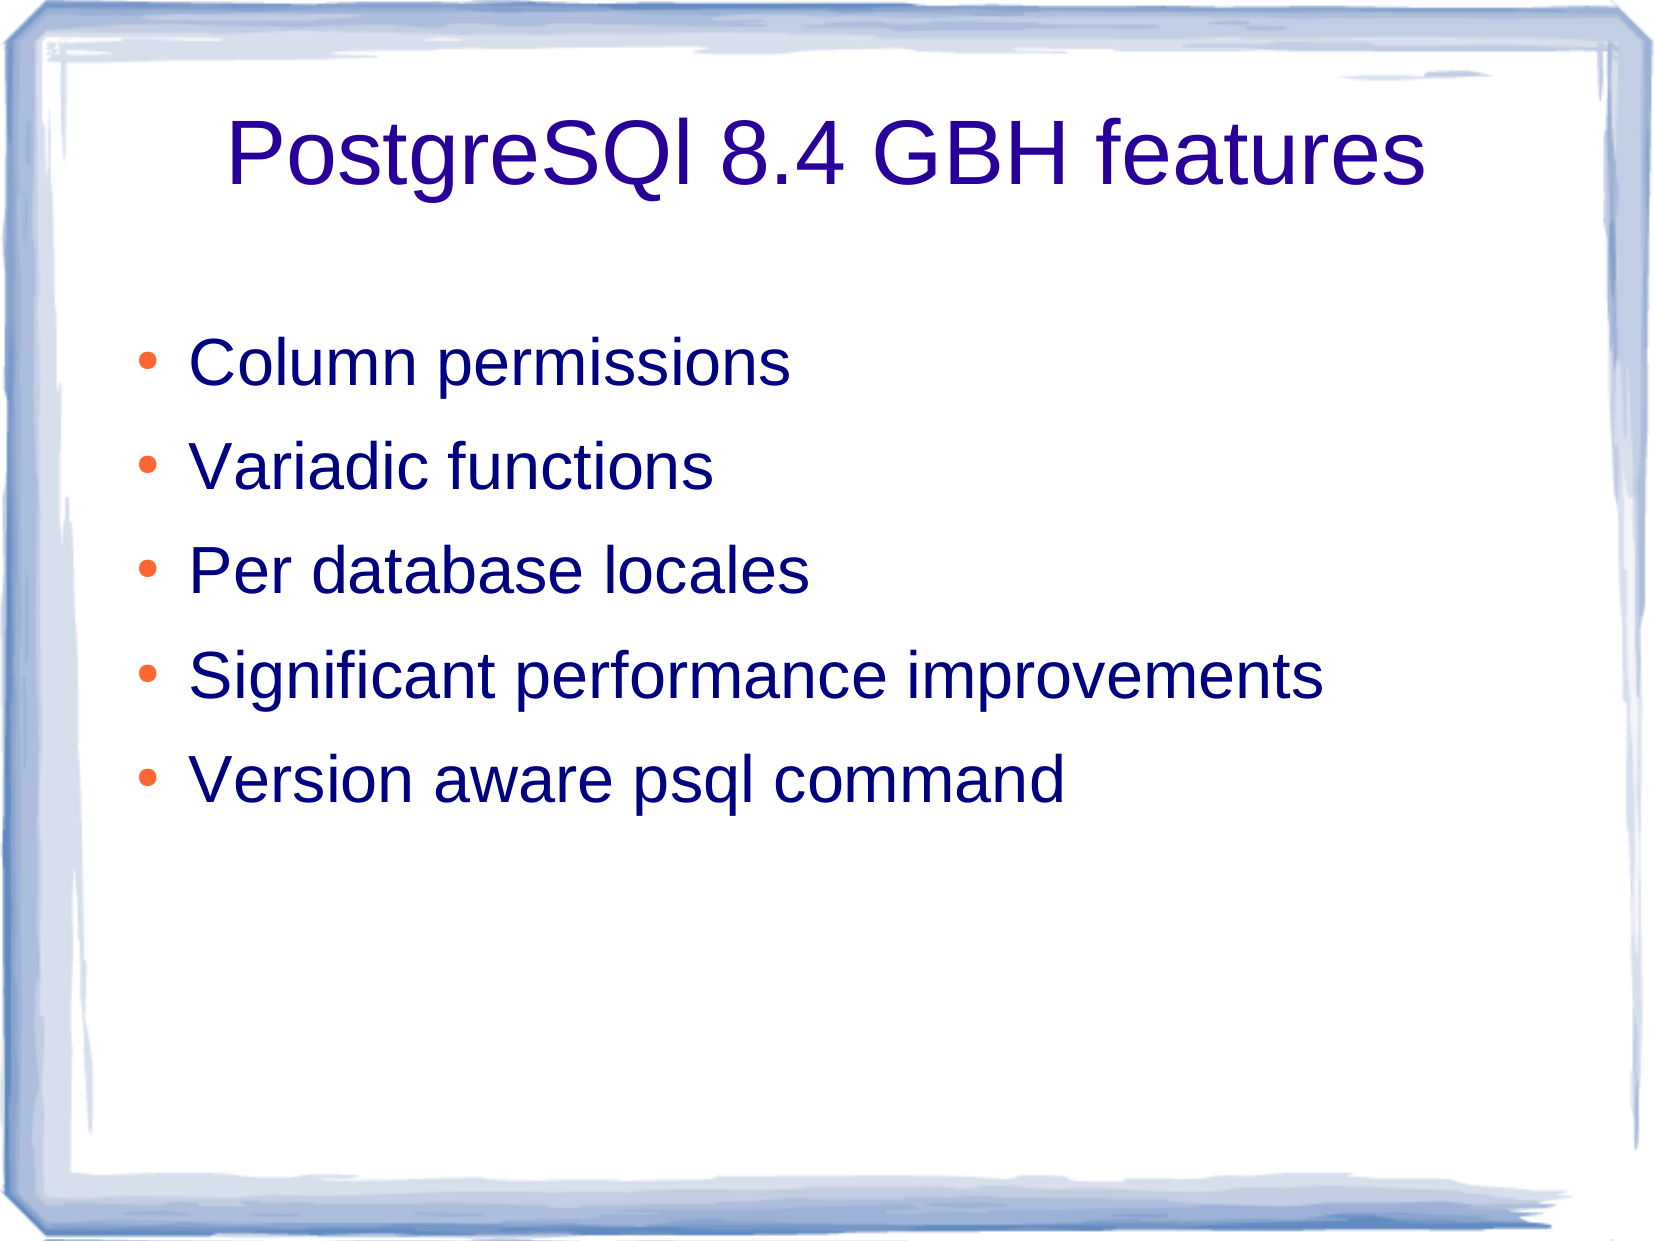

# PostgreSQl 8.4 GBH features
Column permissions
Variadic functions
Per database locales
Significant performance improvements
Version aware psql command